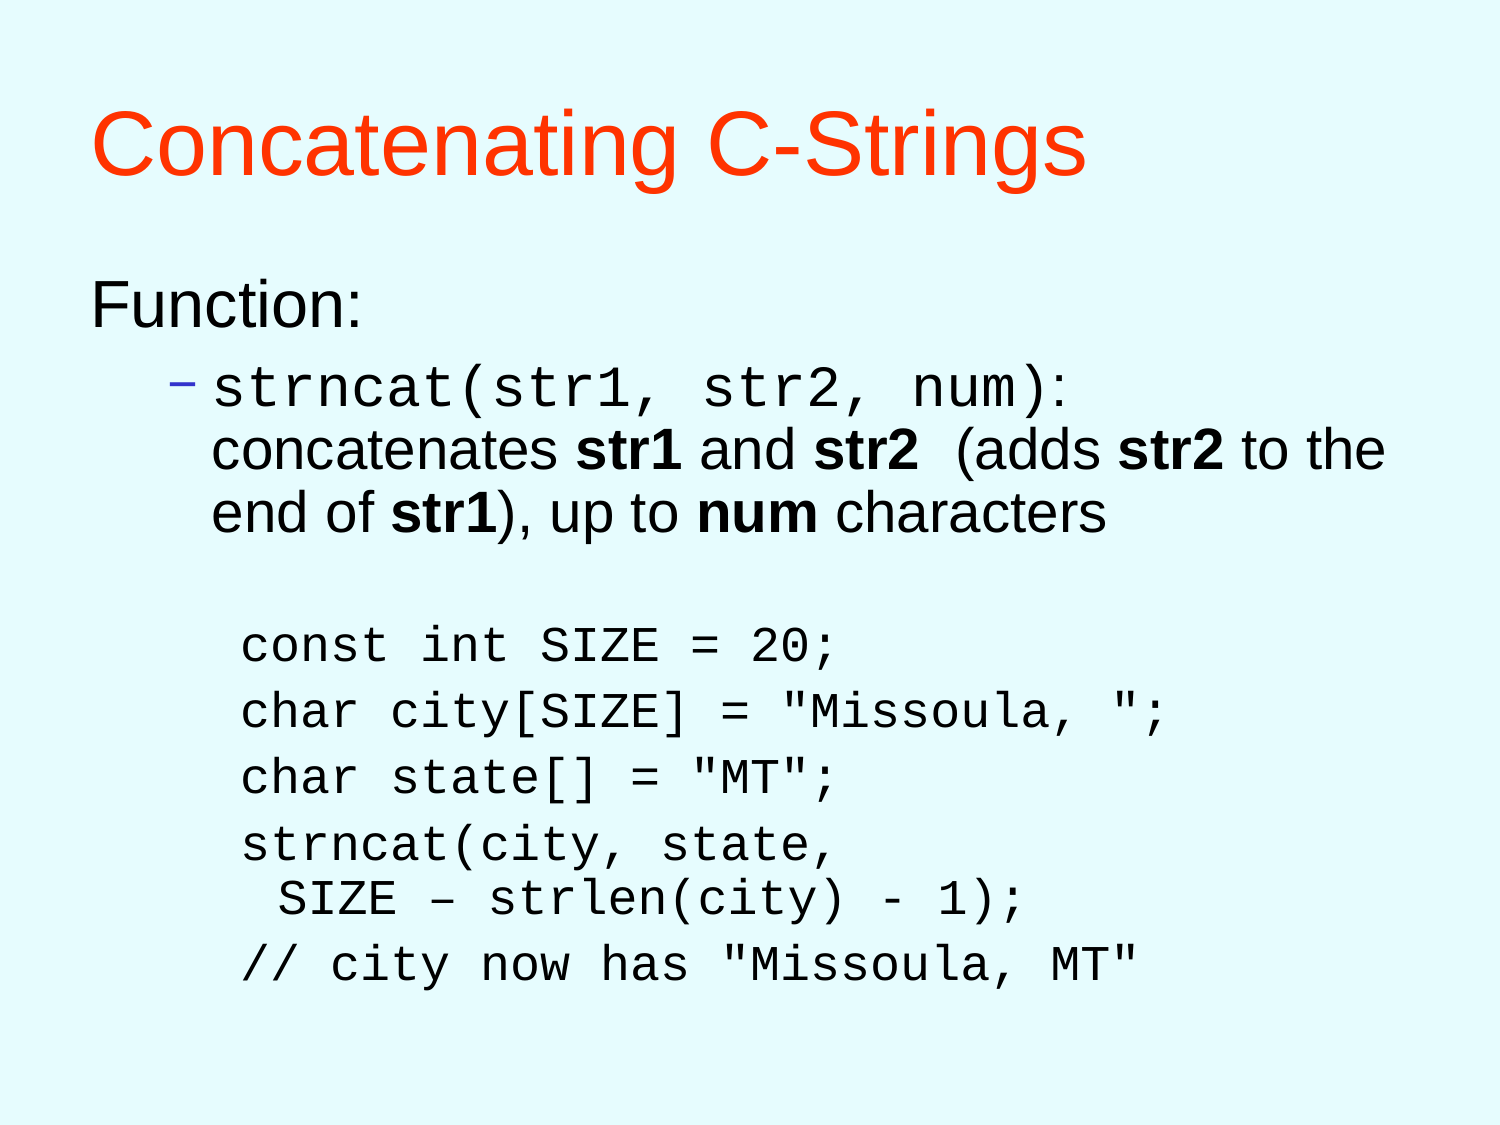

# Concatenating C-Strings
Function:
strncat(str1, str2, num): concatenates str1 and str2 (adds str2 to the end of str1), up to num characters
const int SIZE = 20;
char city[SIZE] = "Missoula, ";
char state[] = "MT";
strncat(city, state,
SIZE – strlen(city) - 1);
// city now has "Missoula, MT"